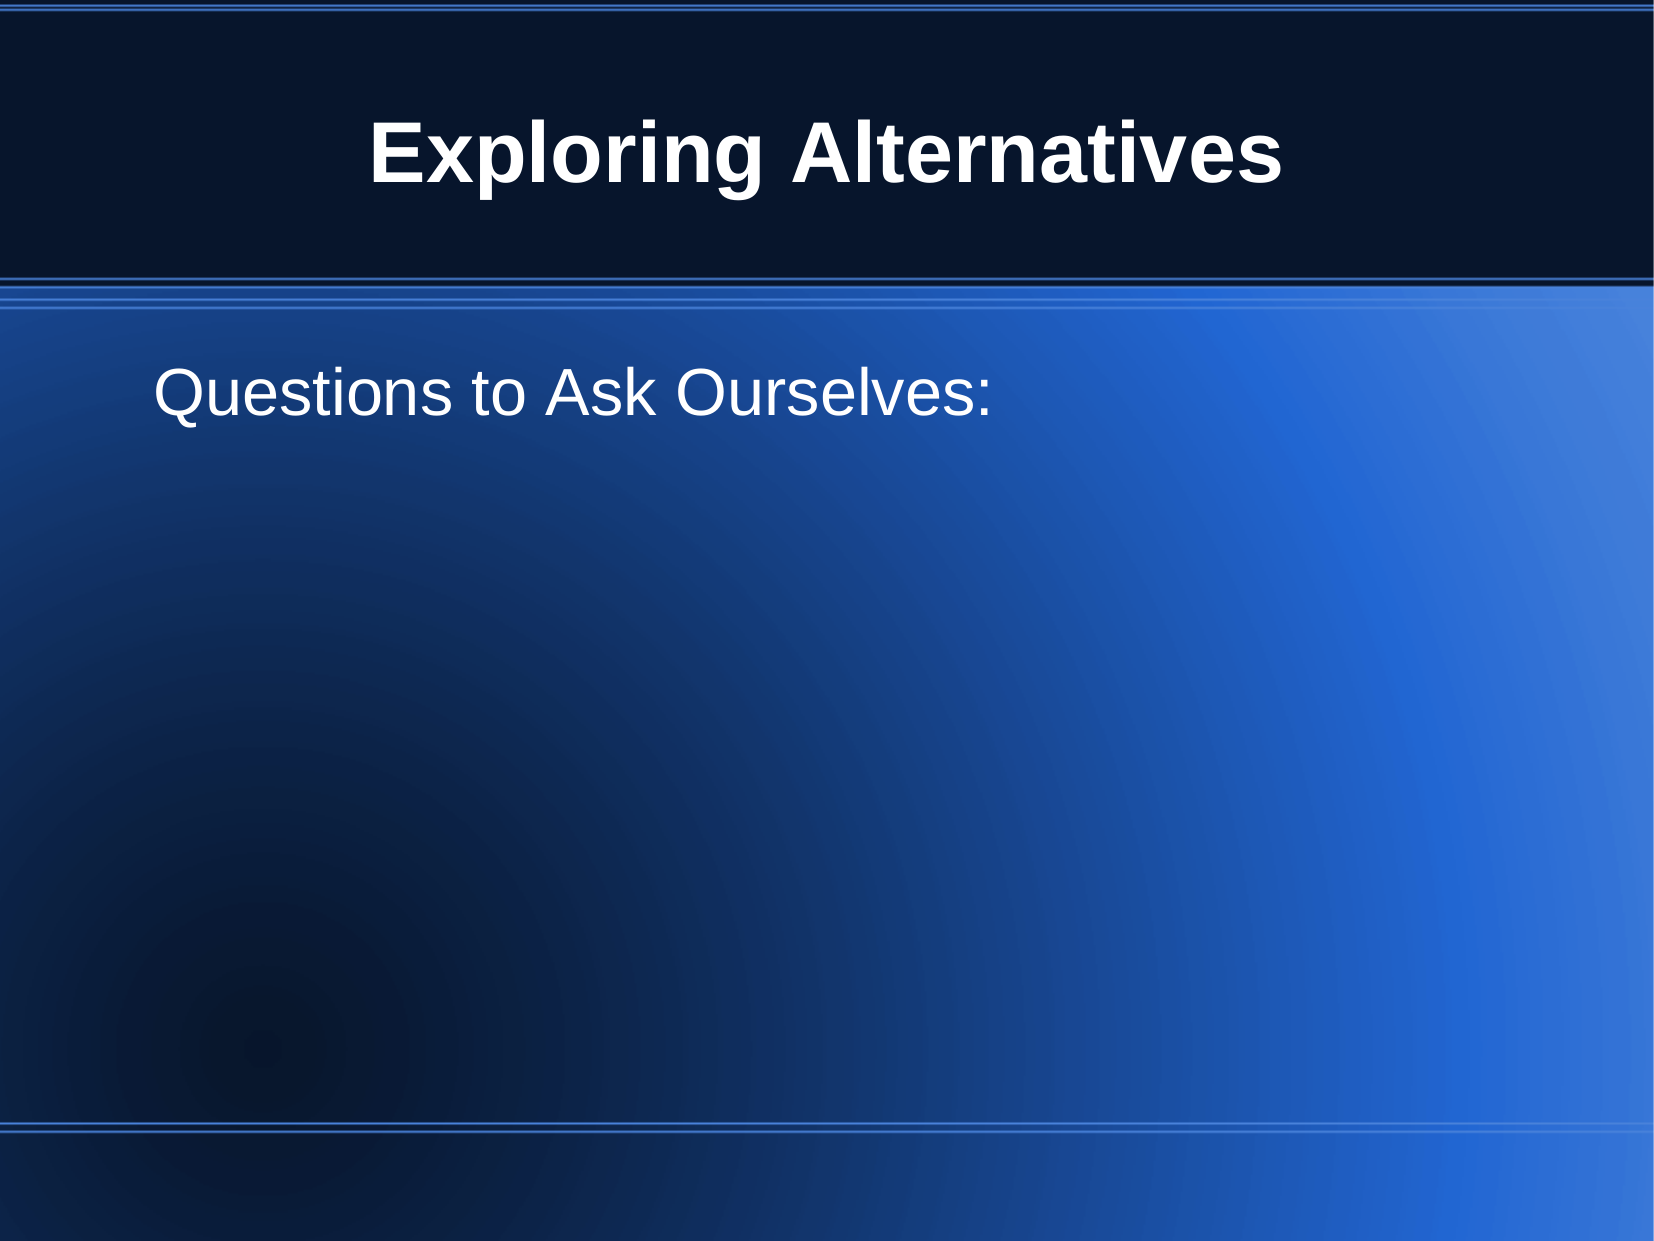

# Exploring Alternatives
Questions to Ask Ourselves: